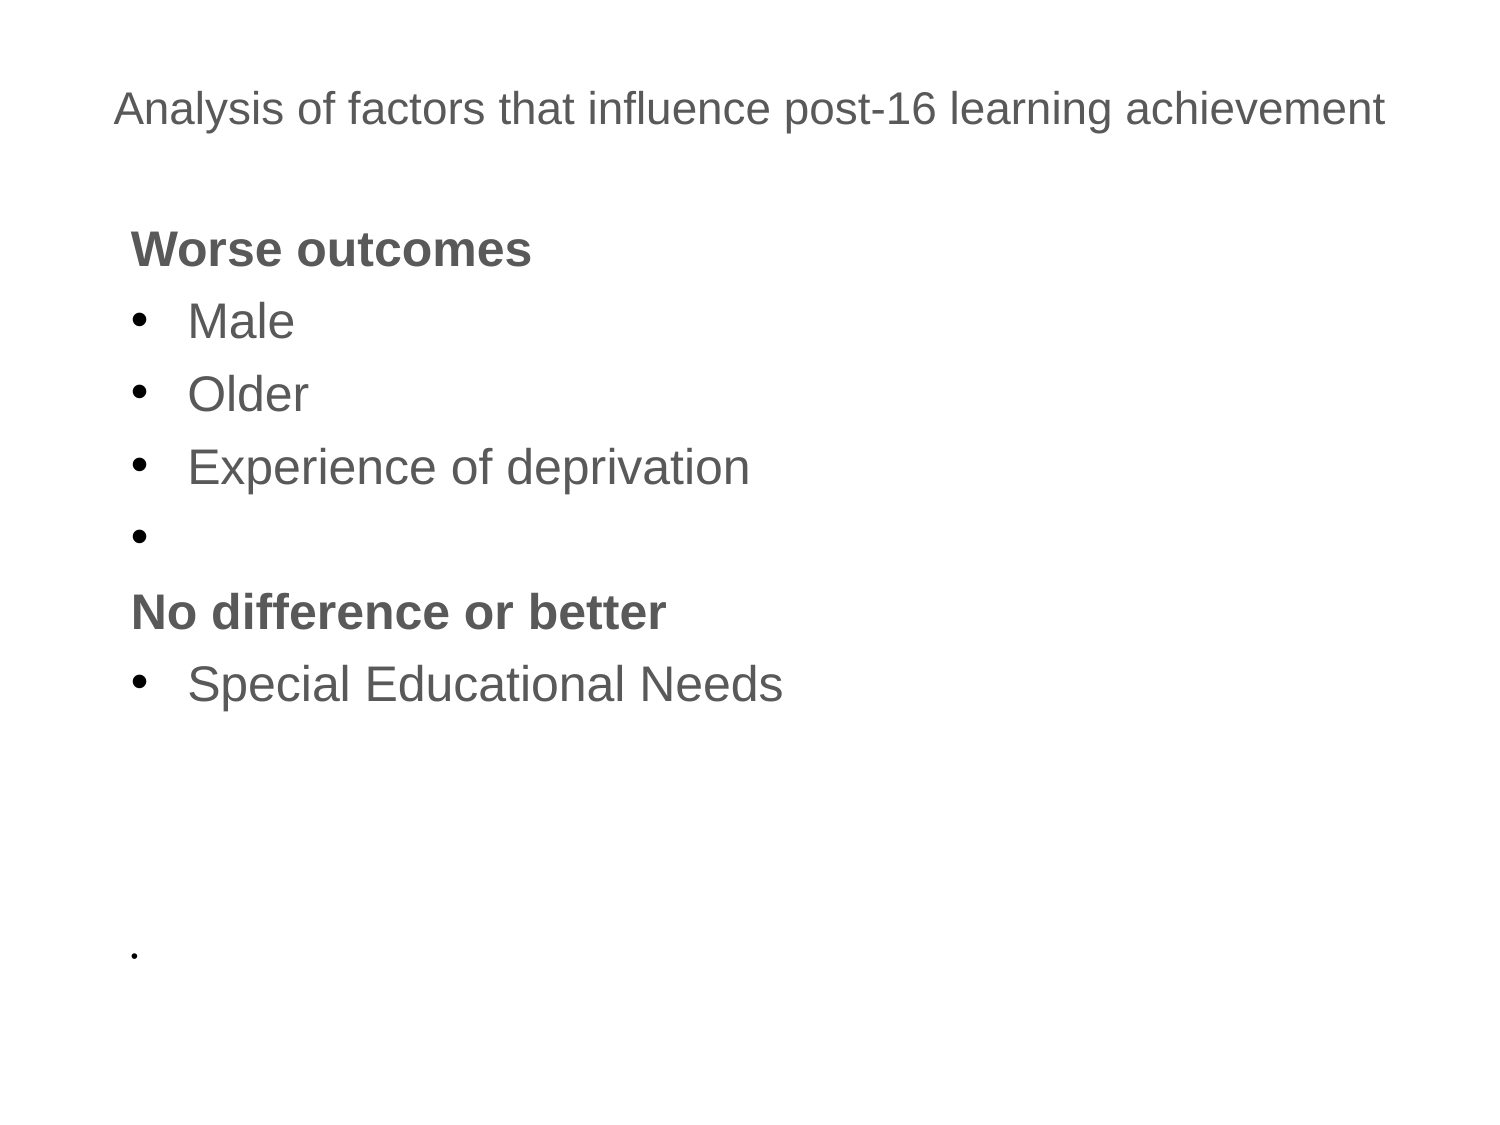

# Analysis of factors that influence post-16 learning achievement
Worse outcomes
Male
Older
Experience of deprivation
No difference or better
Special Educational Needs